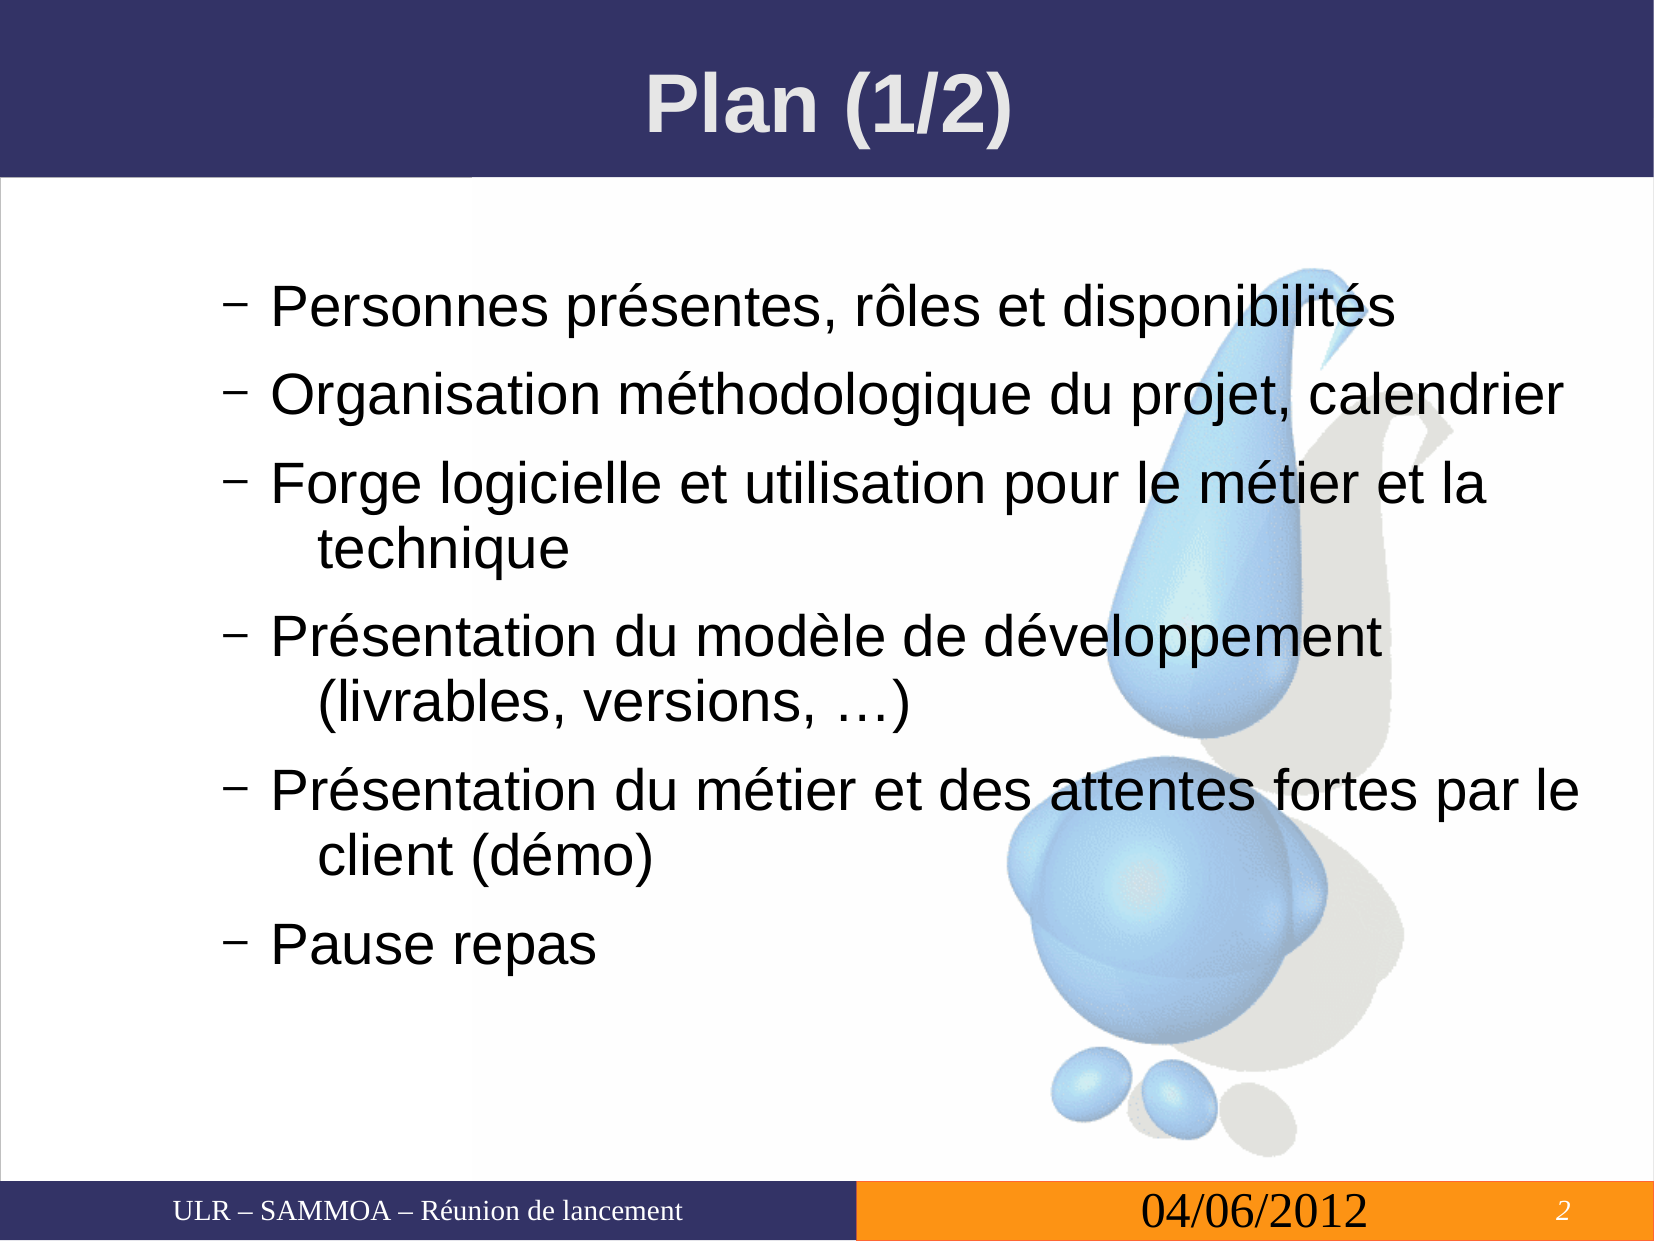

# Plan (1/2)
Personnes présentes, rôles et disponibilités
Organisation méthodologique du projet, calendrier
Forge logicielle et utilisation pour le métier et la technique
Présentation du modèle de développement (livrables, versions, …)
Présentation du métier et des attentes fortes par le client (démo)
Pause repas
2